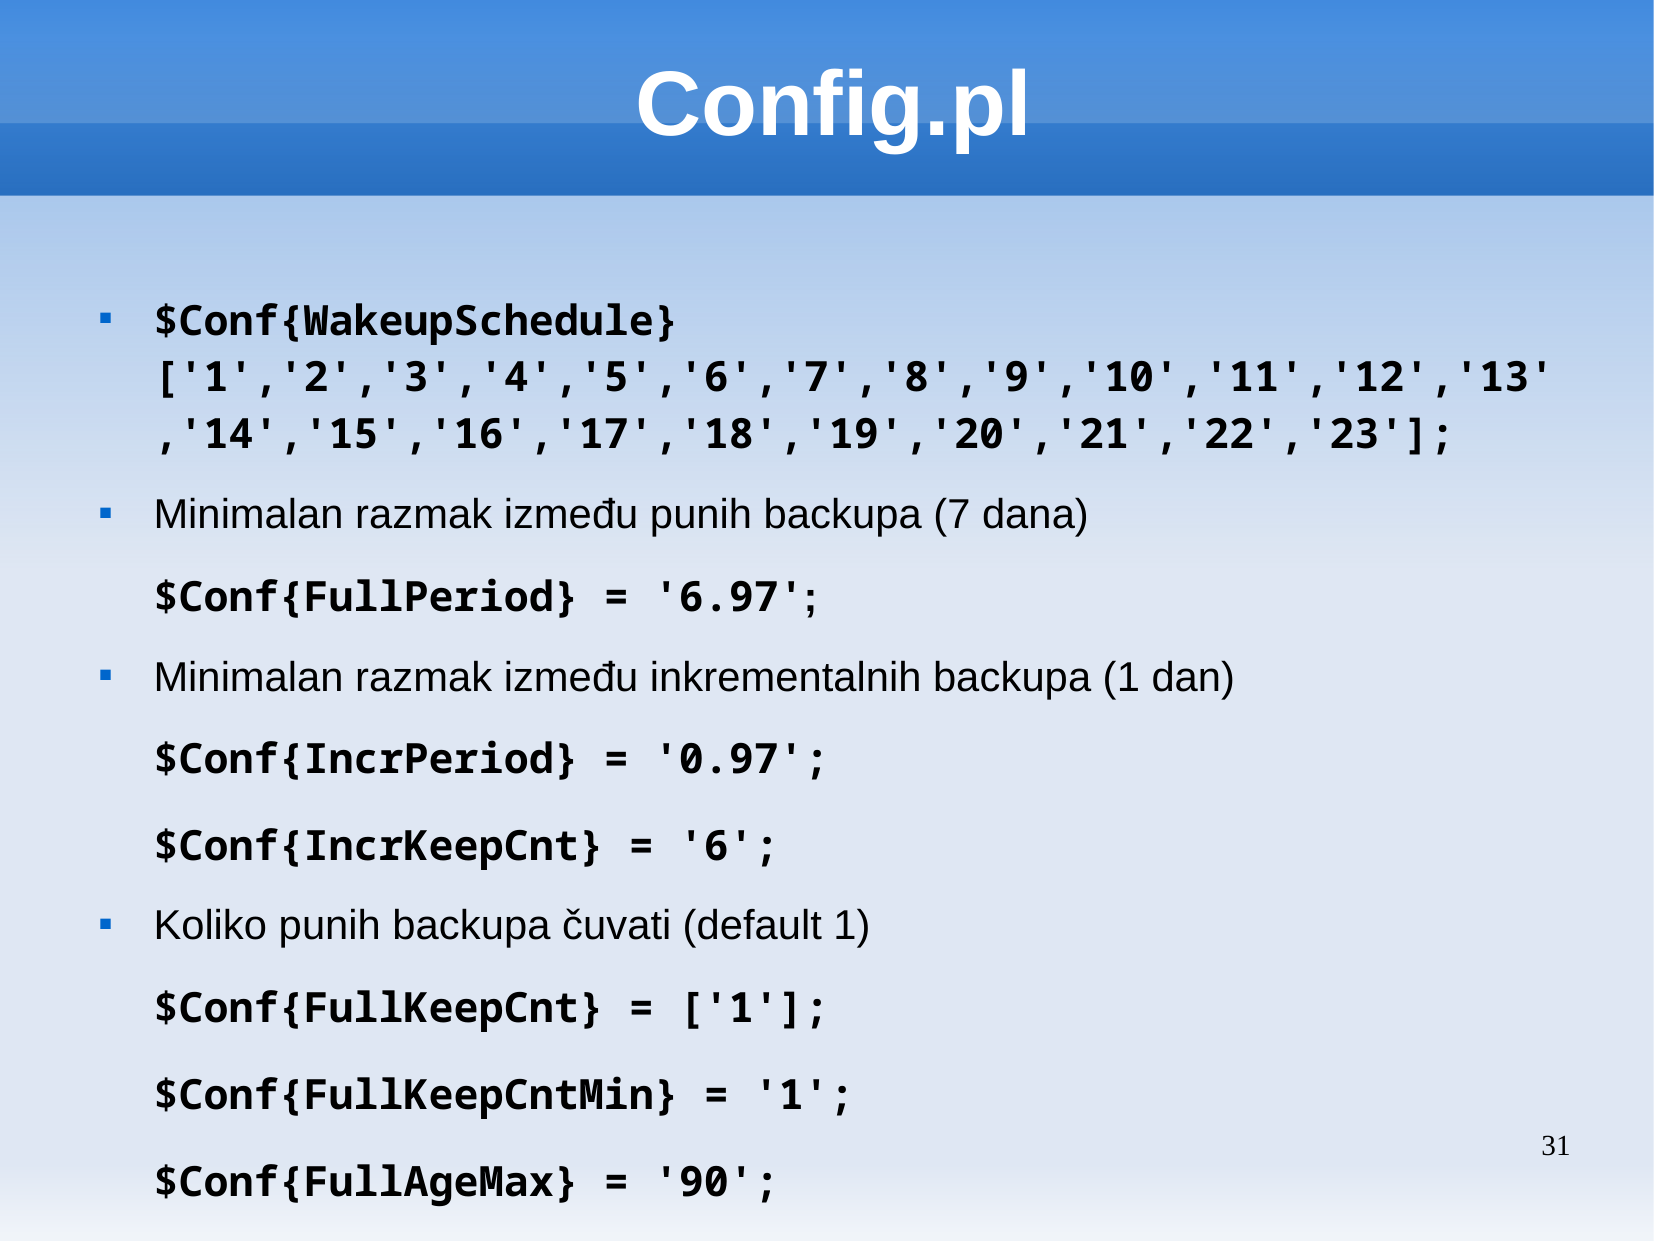

# Config.pl
$Conf{WakeupSchedule}['1','2','3','4','5','6','7','8','9','10','11','12','13','14','15','16','17','18','19','20','21','22','23'];
Minimalan razmak između punih backupa (7 dana)
$Conf{FullPeriod} = '6.97';
Minimalan razmak između inkrementalnih backupa (1 dan)
$Conf{IncrPeriod} = '0.97';
$Conf{IncrKeepCnt} = '6';
Koliko punih backupa čuvati (default 1)
$Conf{FullKeepCnt} = ['1'];
$Conf{FullKeepCntMin} = '1';
$Conf{FullAgeMax} = '90';
31